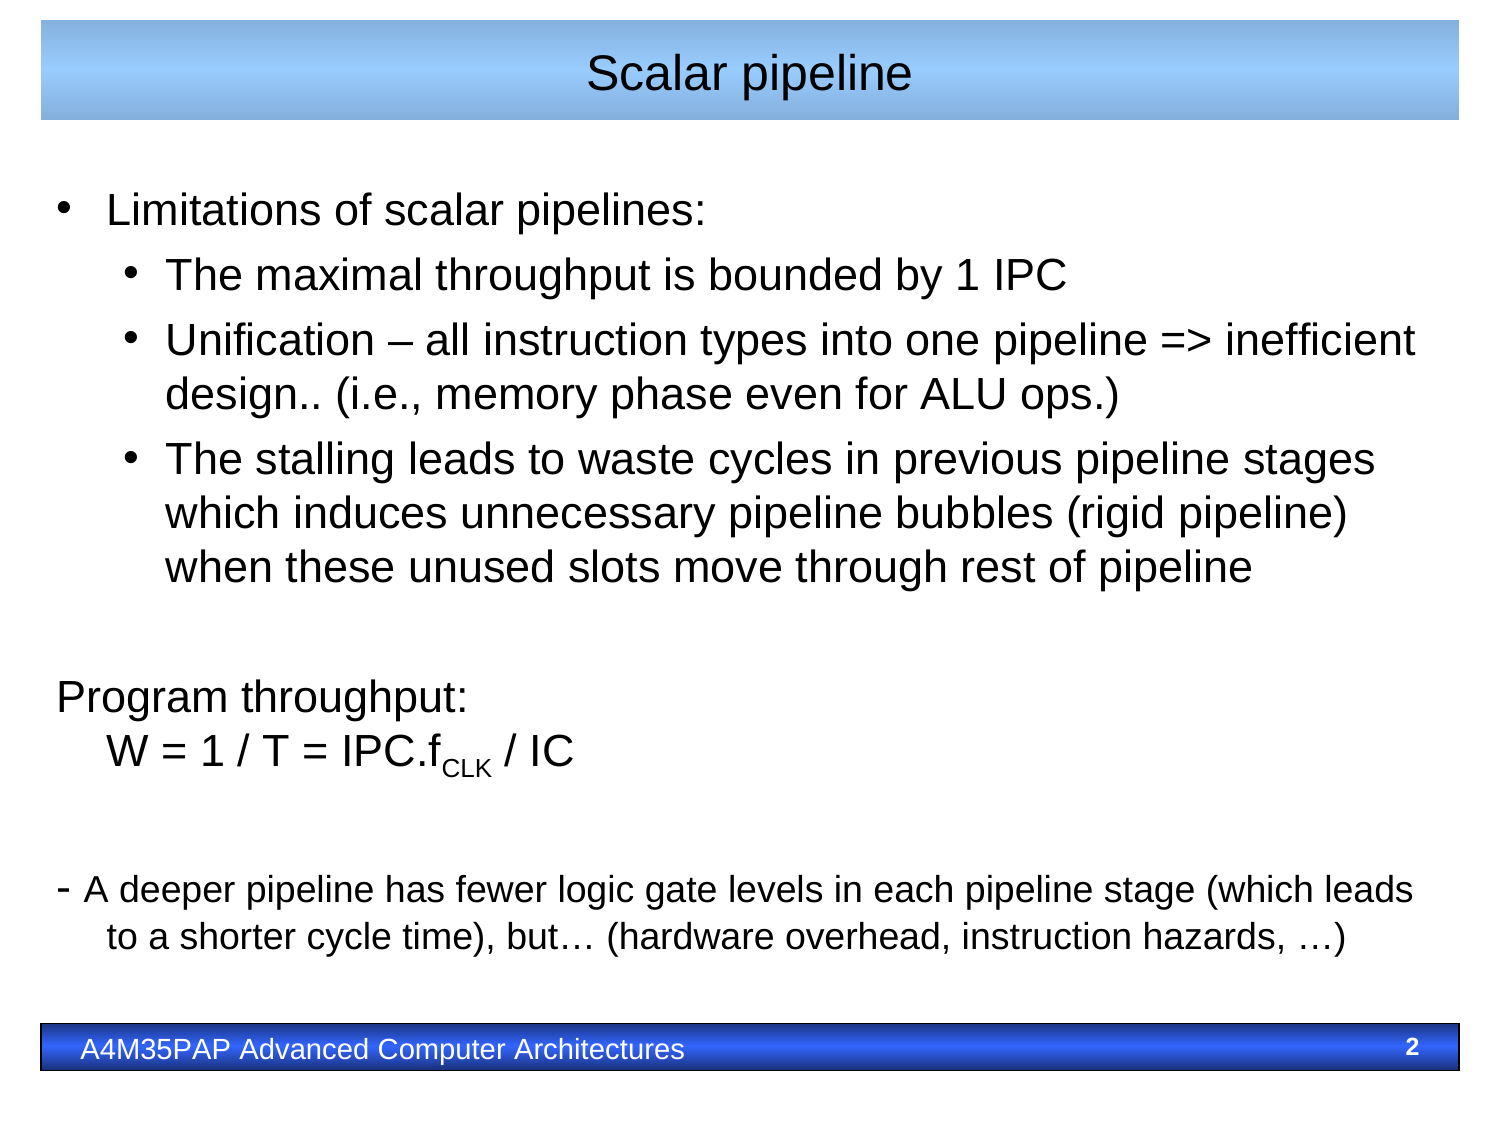

# Scalar pipeline
Limitations of scalar pipelines:
The maximal throughput is bounded by 1 IPC
Unification – all instruction types into one pipeline => inefficient design.. (i.e., memory phase even for ALU ops.)
The stalling leads to waste cycles in previous pipeline stages which induces unnecessary pipeline bubbles (rigid pipeline) when these unused slots move through rest of pipeline
Program throughput:
			W = 1 / T = IPC.fCLK / IC
- A deeper pipeline has fewer logic gate levels in each pipeline stage (which leads to a shorter cycle time), but… (hardware overhead, instruction hazards, …)
2